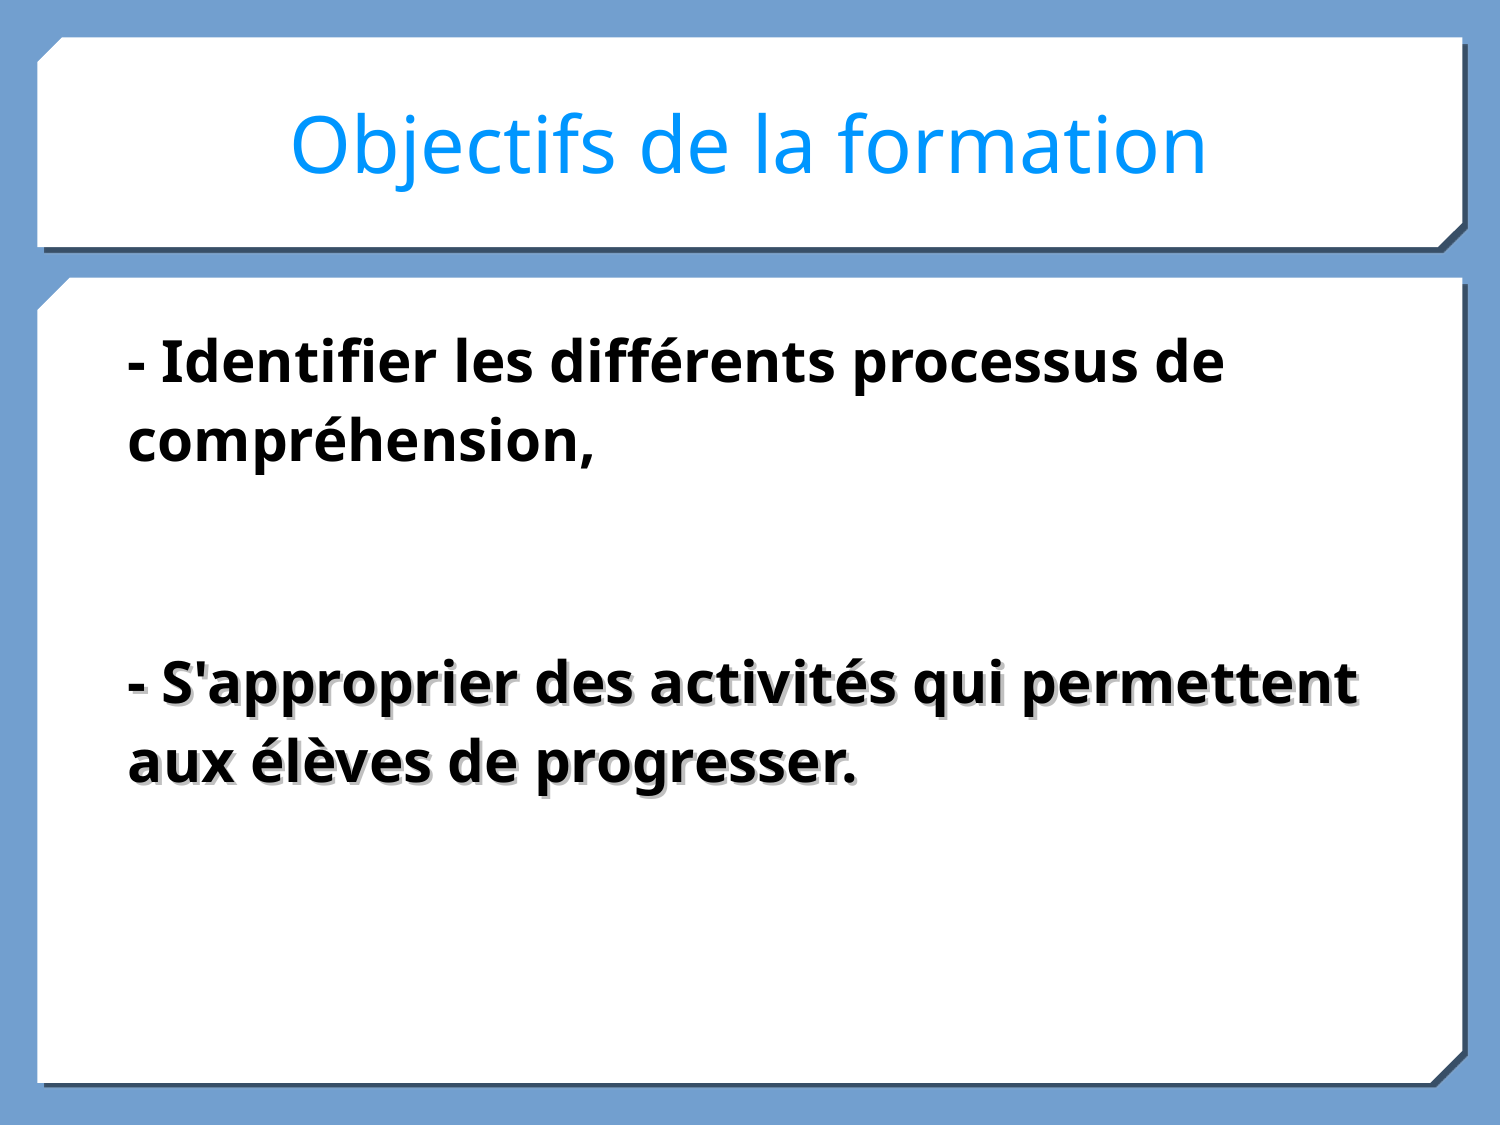

# Objectifs de la formation
- Identifier les différents processus de compréhension,
- S'approprier des activités qui permettent aux élèves de progresser.